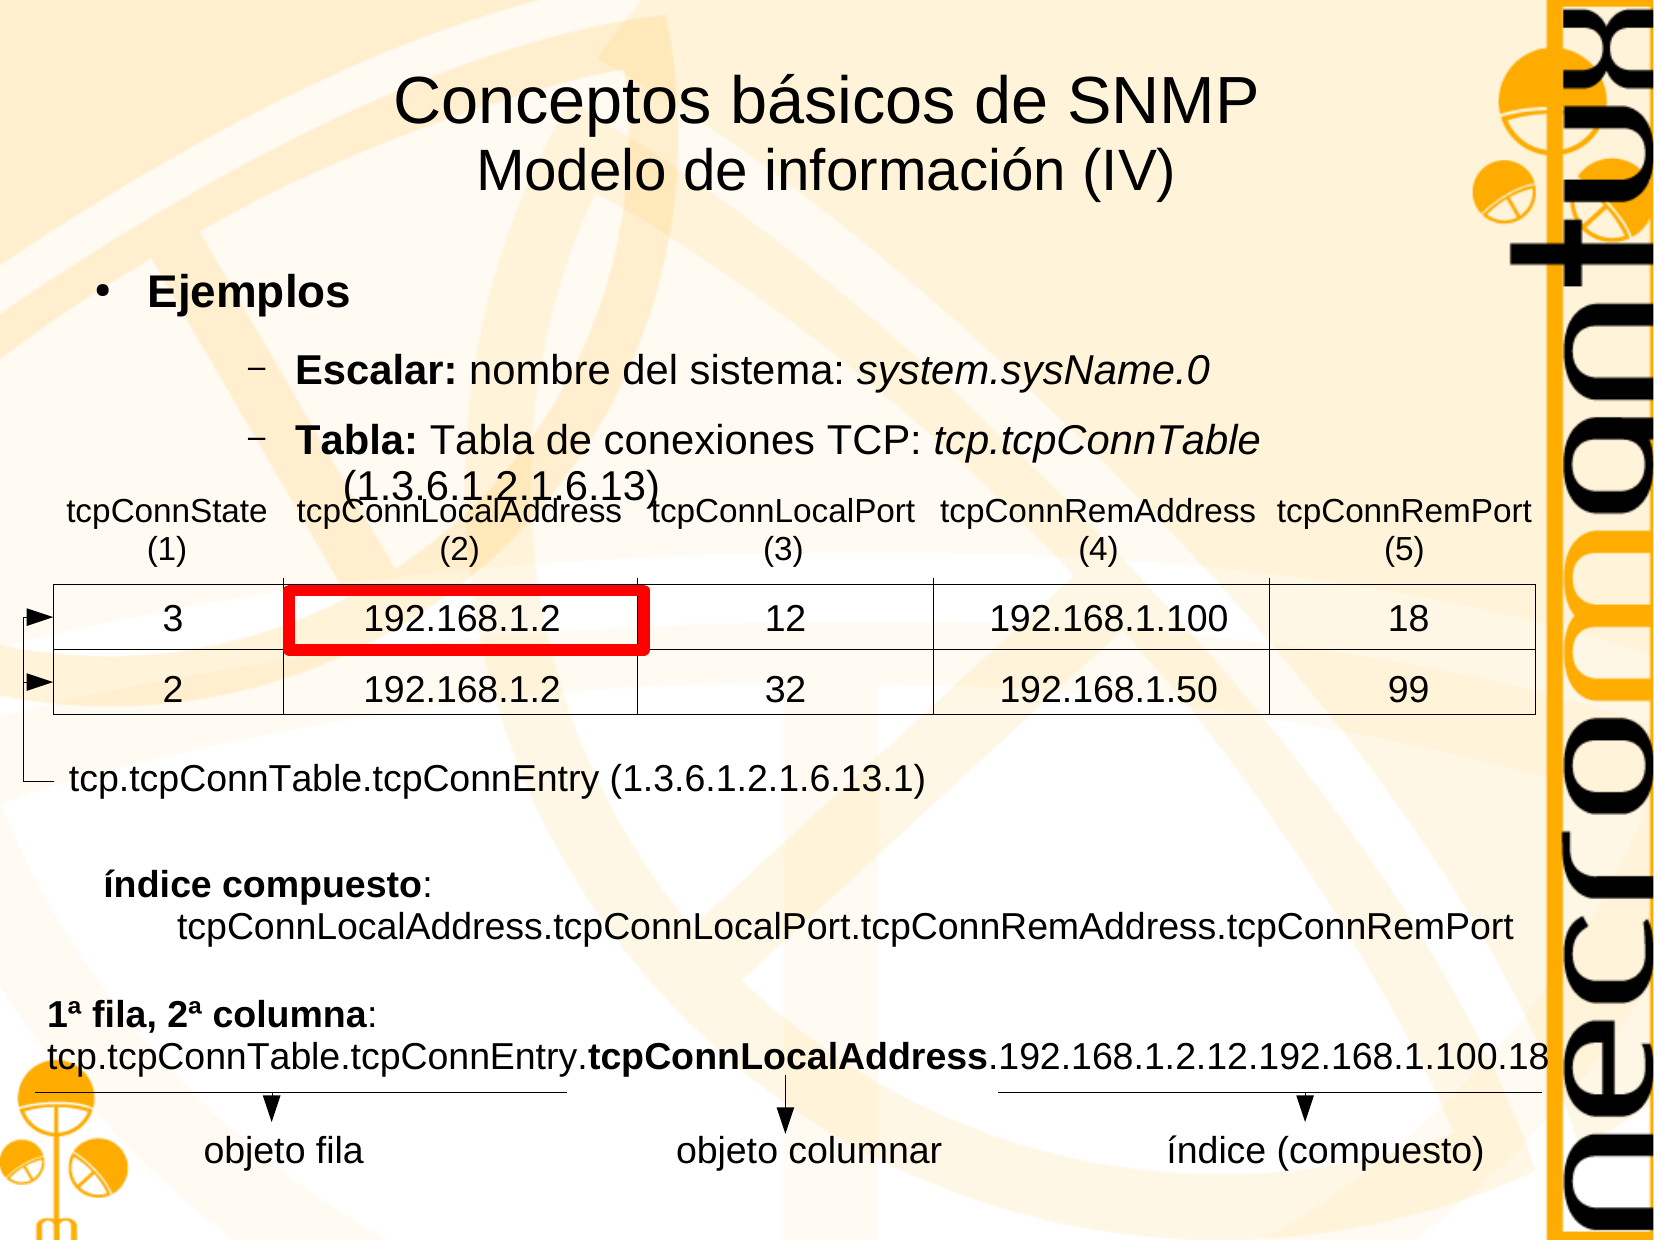

# Conceptos básicos de SNMP Modelo de información (IV)
Ejemplos
Escalar: nombre del sistema: system.sysName.0
Tabla: Tabla de conexiones TCP: tcp.tcpConnTable (1.3.6.1.2.1.6.13)
tcpConnState
(1)
tcpConnLocalAddress
(2)
tcpConnLocalPort
(3)
tcpConnRemAddress
(4)
tcpConnRemPort
(5)
3
192.168.1.2
12
192.168.1.100
18
2
192.168.1.2
32
192.168.1.50
99
tcp.tcpConnTable.tcpConnEntry (1.3.6.1.2.1.6.13.1)
índice compuesto:
	tcpConnLocalAddress.tcpConnLocalPort.tcpConnRemAddress.tcpConnRemPort
1ª fila, 2ª columna:
tcp.tcpConnTable.tcpConnEntry.tcpConnLocalAddress.192.168.1.2.12.192.168.1.100.18
objeto fila
objeto columnar
índice (compuesto)